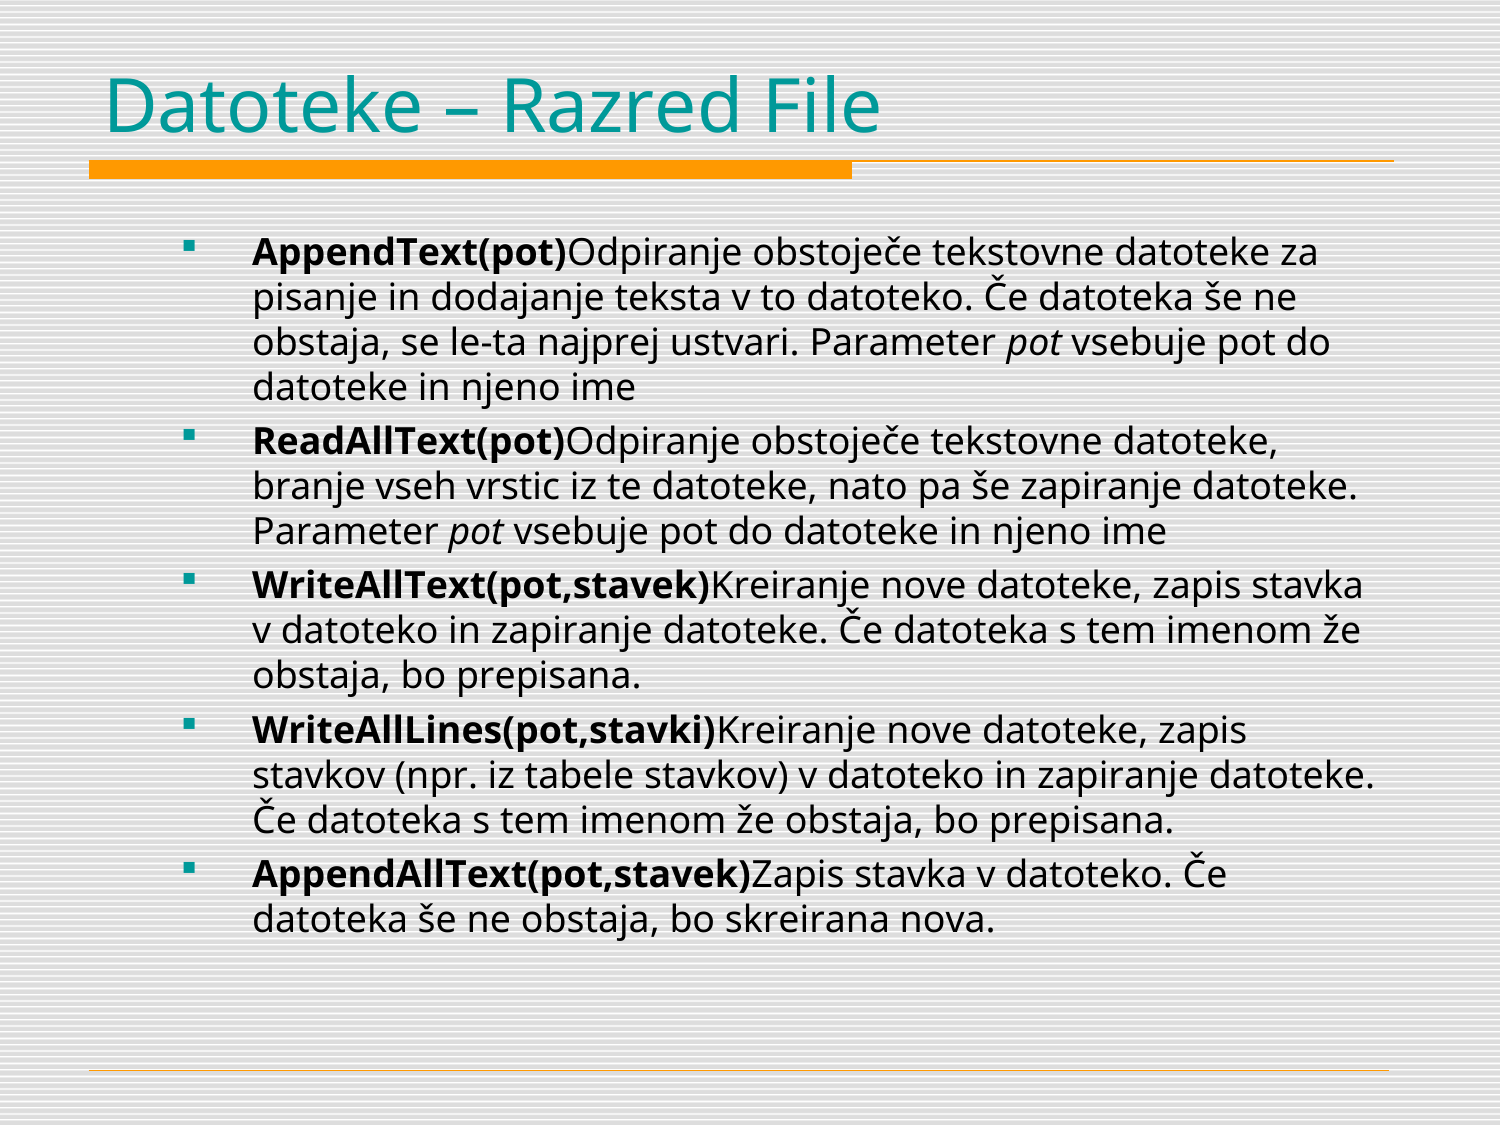

# Datoteke – Razred File
AppendText(pot)Odpiranje obstoječe tekstovne datoteke za pisanje in dodajanje teksta v to datoteko. Če datoteka še ne obstaja, se le-ta najprej ustvari. Parameter pot vsebuje pot do datoteke in njeno ime
ReadAllText(pot)Odpiranje obstoječe tekstovne datoteke, branje vseh vrstic iz te datoteke, nato pa še zapiranje datoteke. Parameter pot vsebuje pot do datoteke in njeno ime
WriteAllText(pot,stavek)Kreiranje nove datoteke, zapis stavka v datoteko in zapiranje datoteke. Če datoteka s tem imenom že obstaja, bo prepisana.
WriteAllLines(pot,stavki)Kreiranje nove datoteke, zapis stavkov (npr. iz tabele stavkov) v datoteko in zapiranje datoteke. Če datoteka s tem imenom že obstaja, bo prepisana.
AppendAllText(pot,stavek)Zapis stavka v datoteko. Če datoteka še ne obstaja, bo skreirana nova.